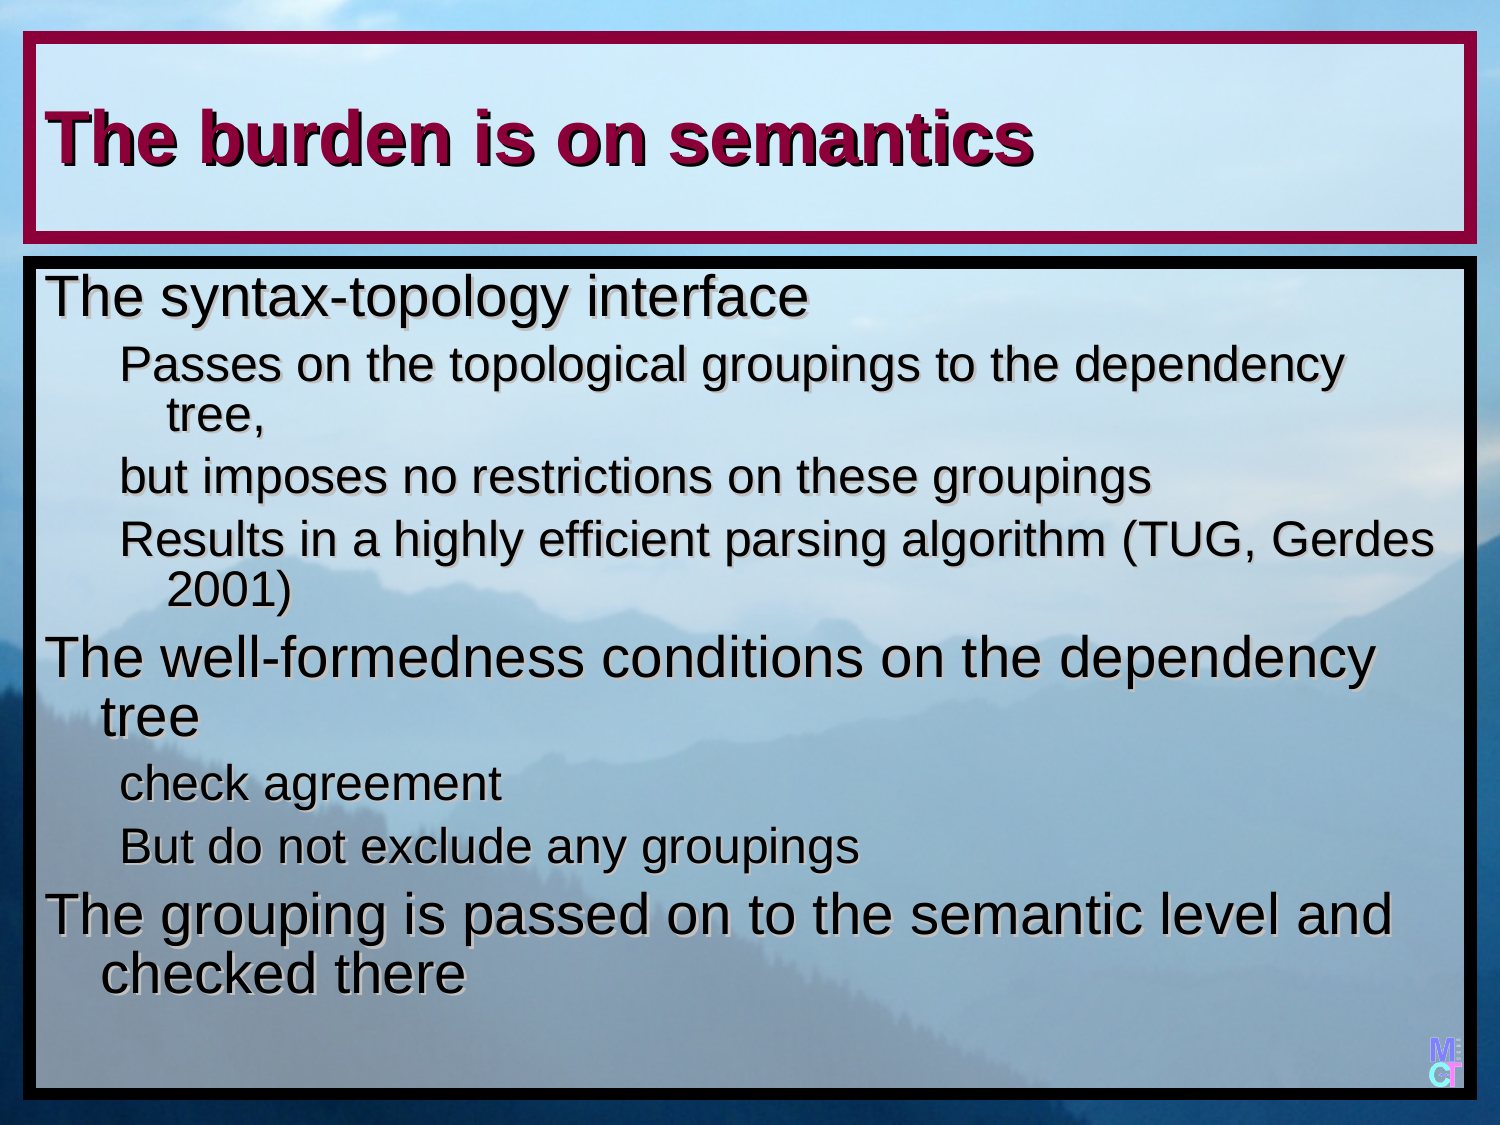

# The burden is on semantics
The syntax-topology interface
Passes on the topological groupings to the dependency tree,
but imposes no restrictions on these groupings
Results in a highly efficient parsing algorithm (TUG, Gerdes 2001)
The well-formedness conditions on the dependency tree
check agreement
But do not exclude any groupings
The grouping is passed on to the semantic level and checked there